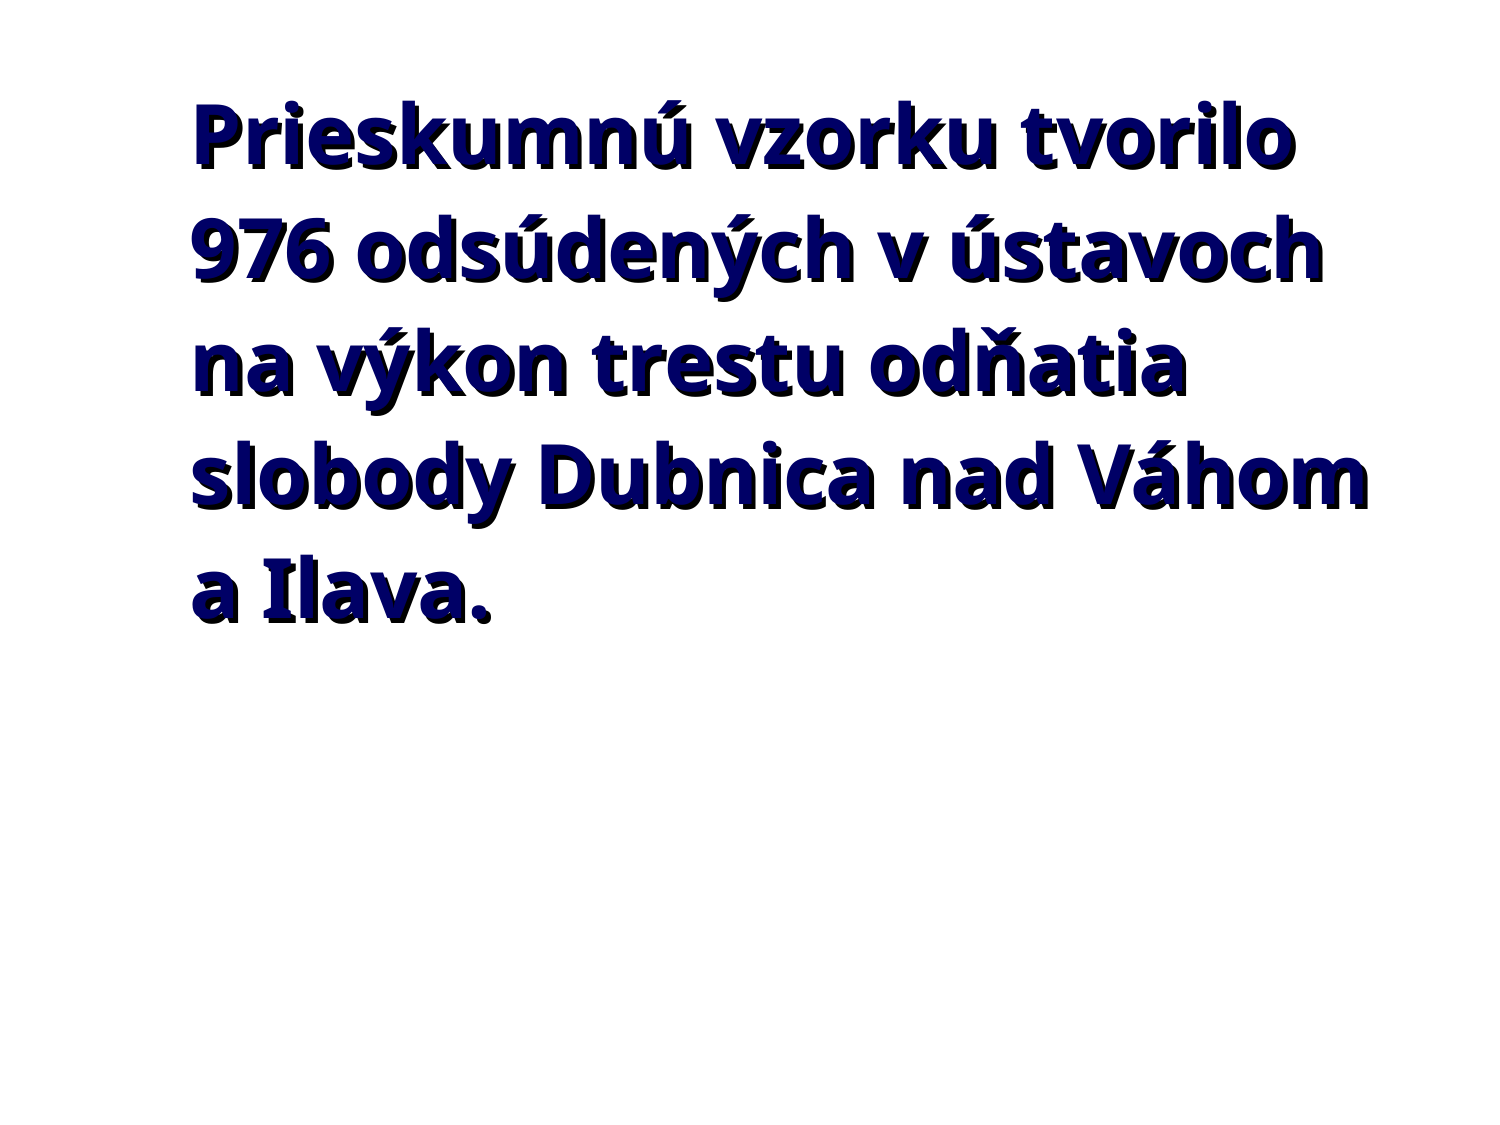

Prieskumnú vzorku tvorilo 976 odsúdených v ústavoch na výkon trestu odňatia slobody Dubnica nad Váhom a Ilava.
4
#